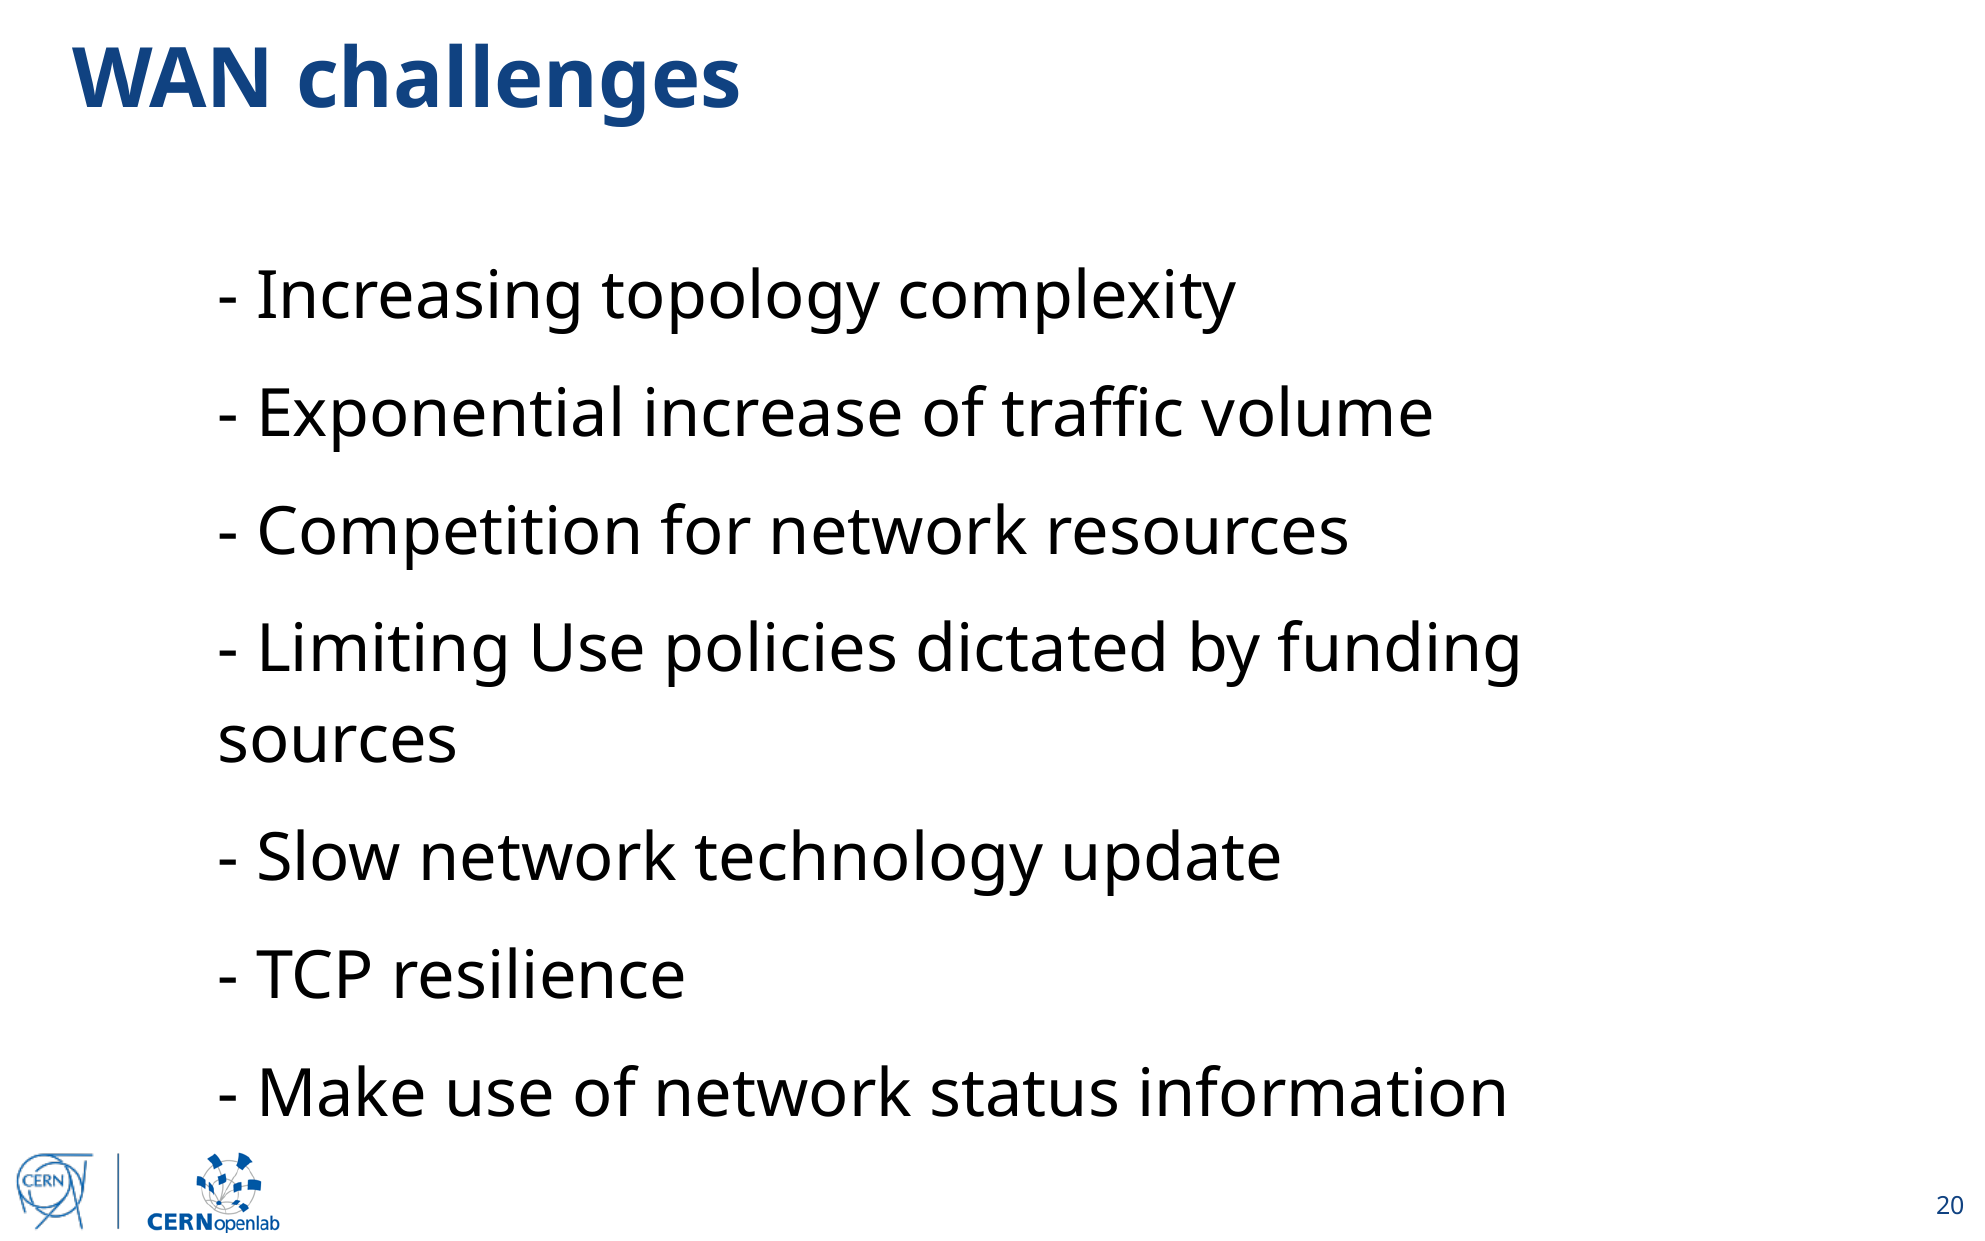

# WAN challenges
- Increasing topology complexity
- Exponential increase of traffic volume
- Competition for network resources
- Limiting Use policies dictated by funding sources
- Slow network technology update
- TCP resilience
- Make use of network status information